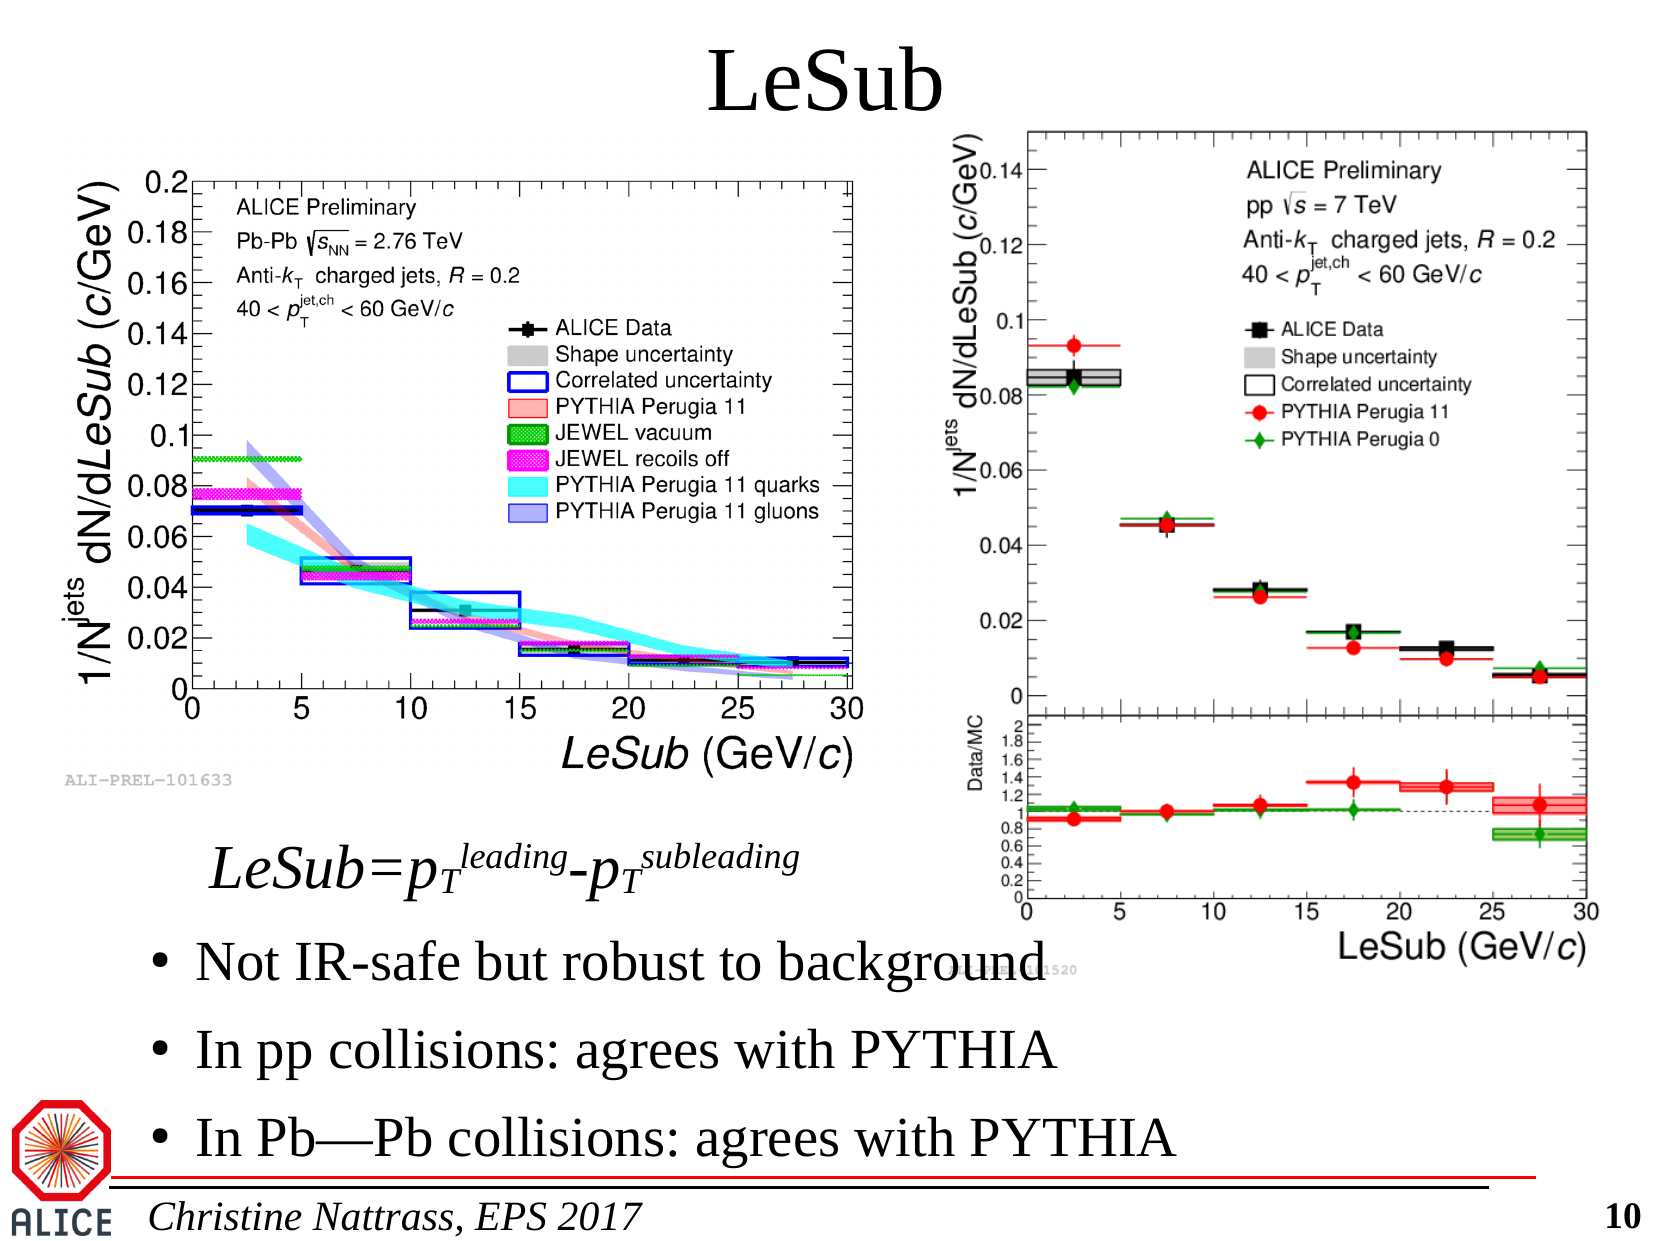

# LeSub
LeSub=pTleading-pTsubleading
Not IR-safe but robust to background
In pp collisions: agrees with PYTHIA
In Pb—Pb collisions: agrees with PYTHIA